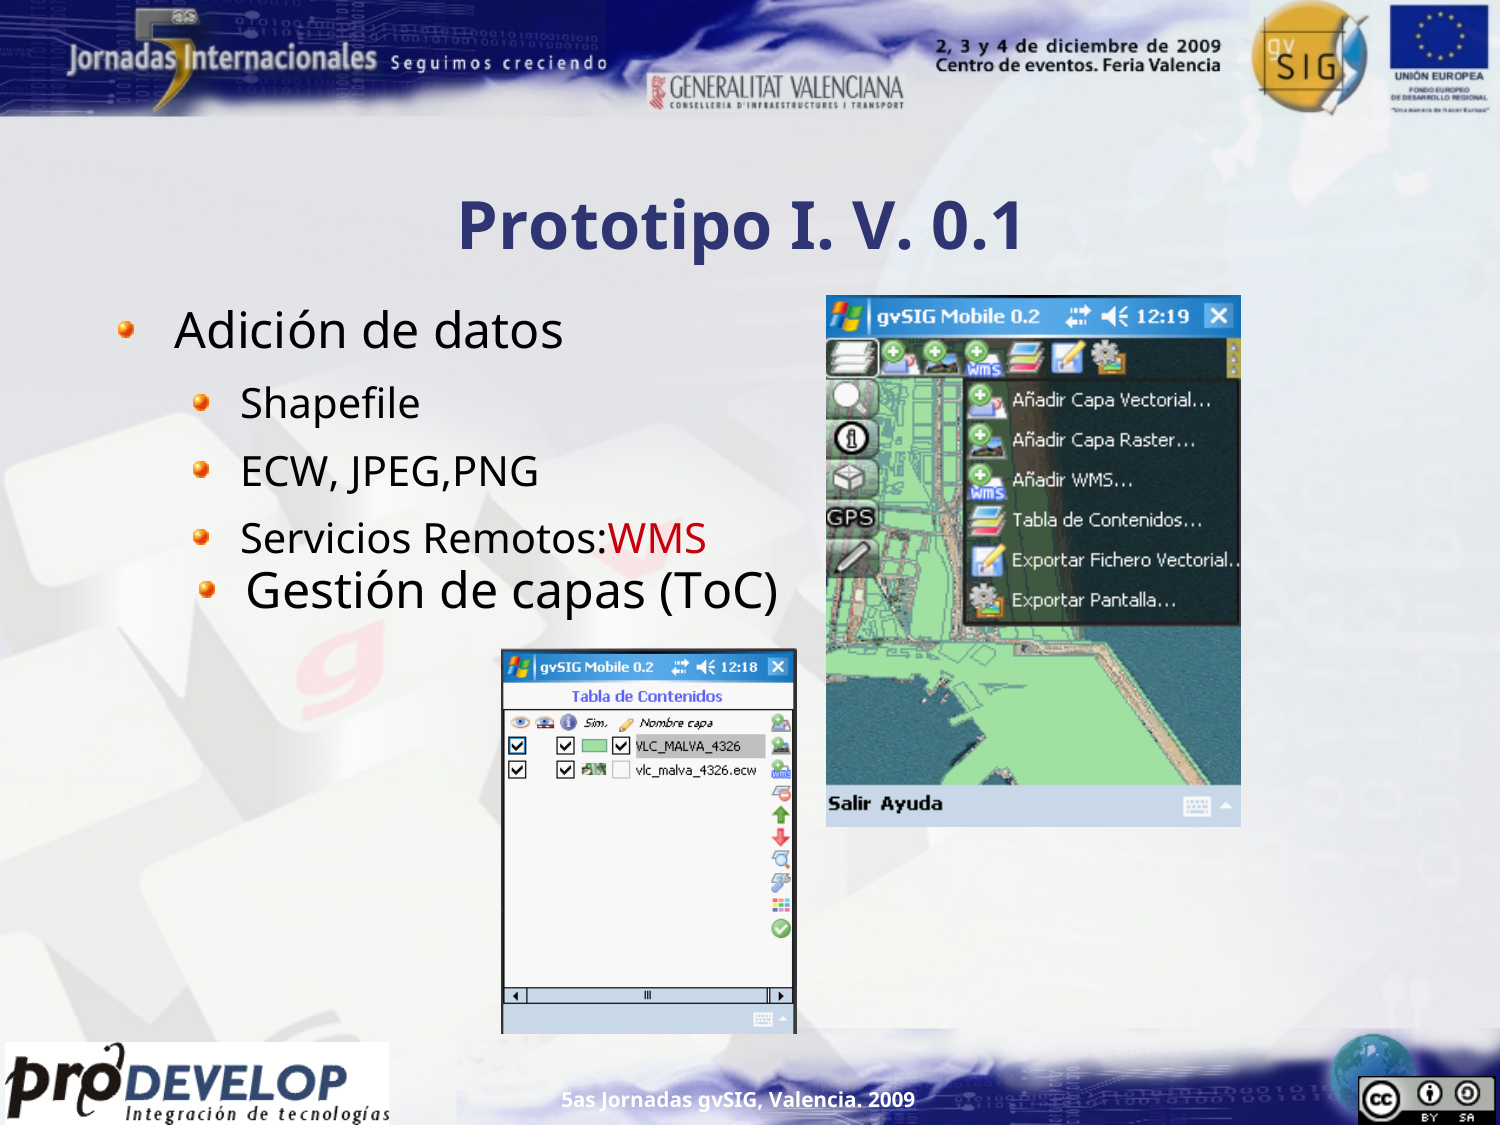

# Prototipo I. V. 0.1
Adición de datos
Shapefile
ECW, JPEG,PNG
Servicios Remotos:WMS
Gestión de capas (ToC)
25/10/2006
5
Plan Difusión Interna gvSIG v. 2.0